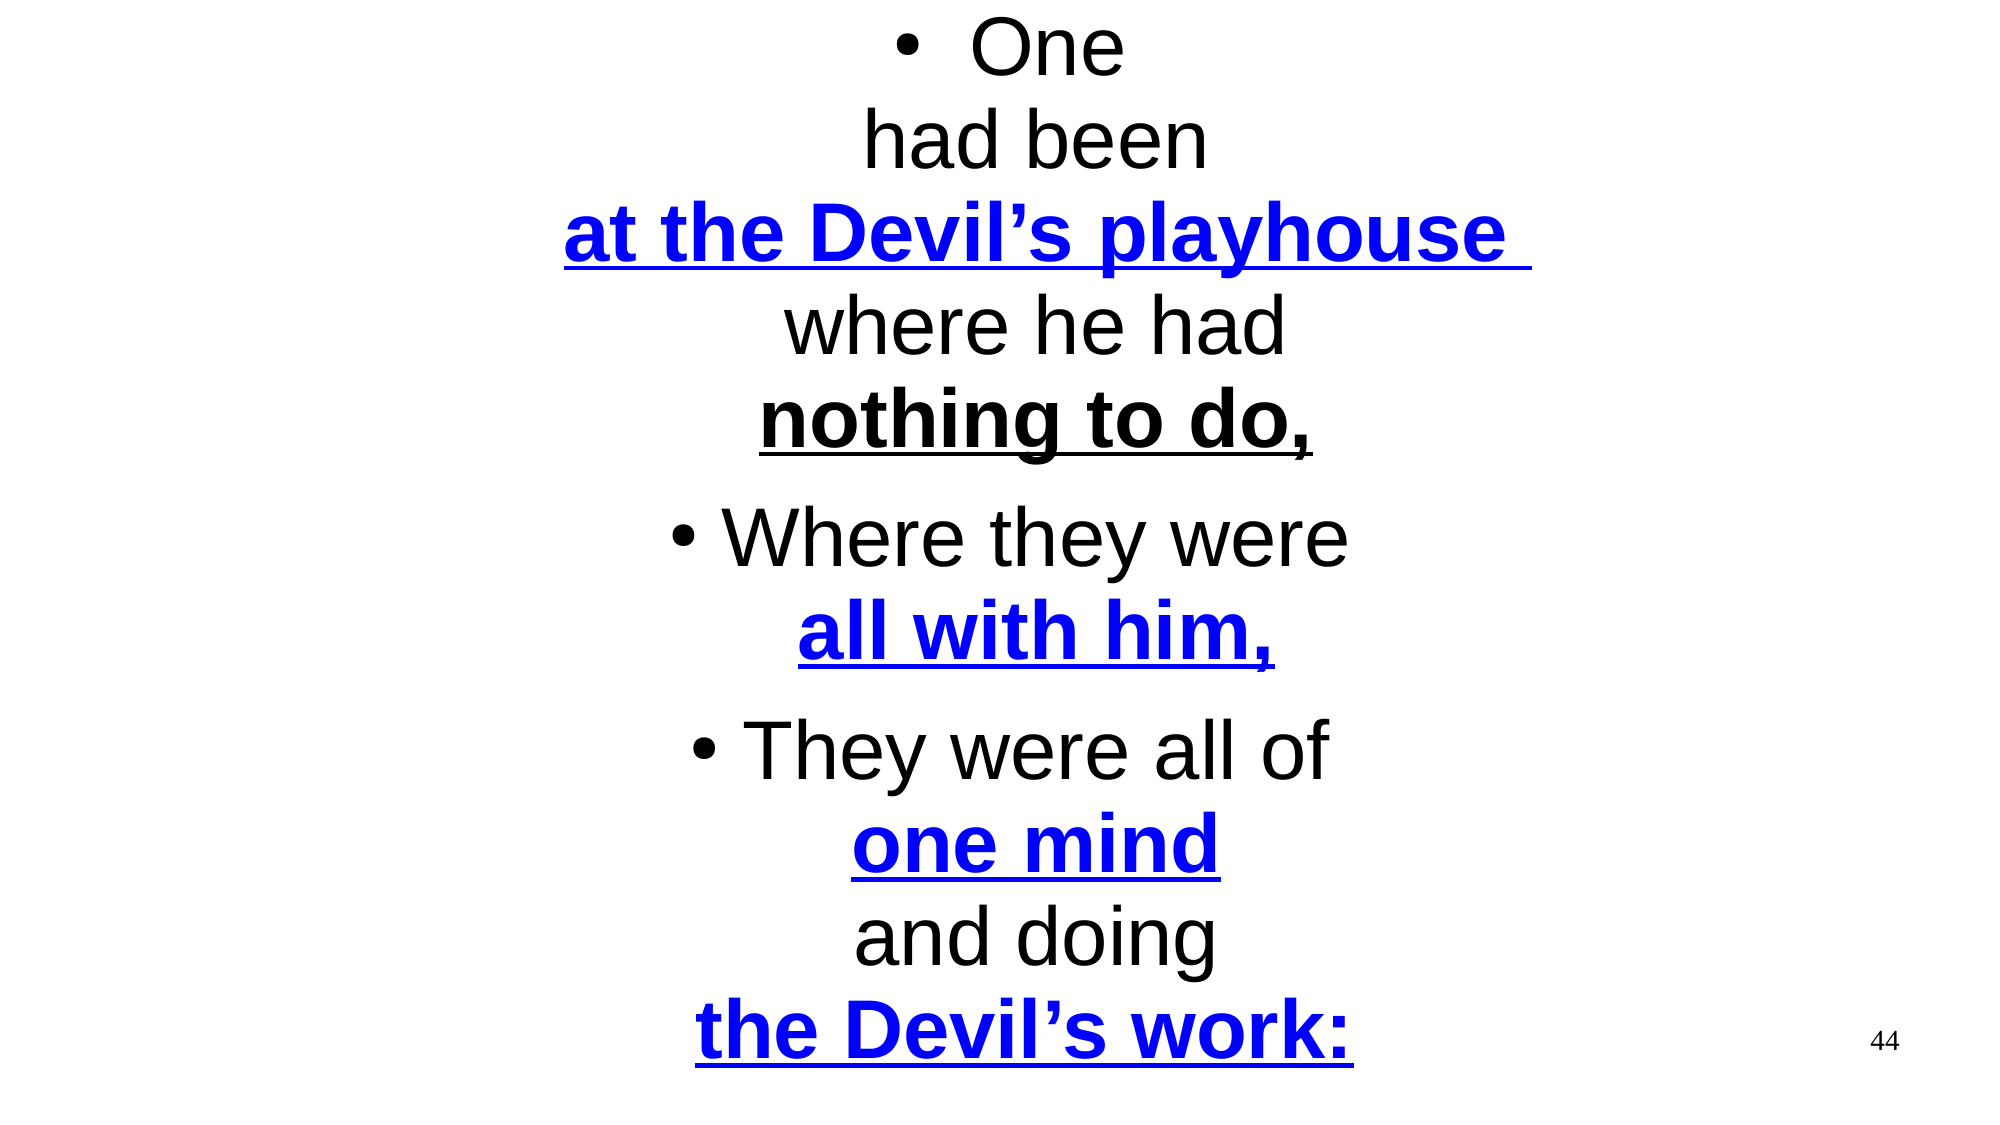

# One had been at the Devil’s playhouse where he had nothing to do,
Where they were
all with him,
They were all of
one mind
and doing
the Devil’s work:
44